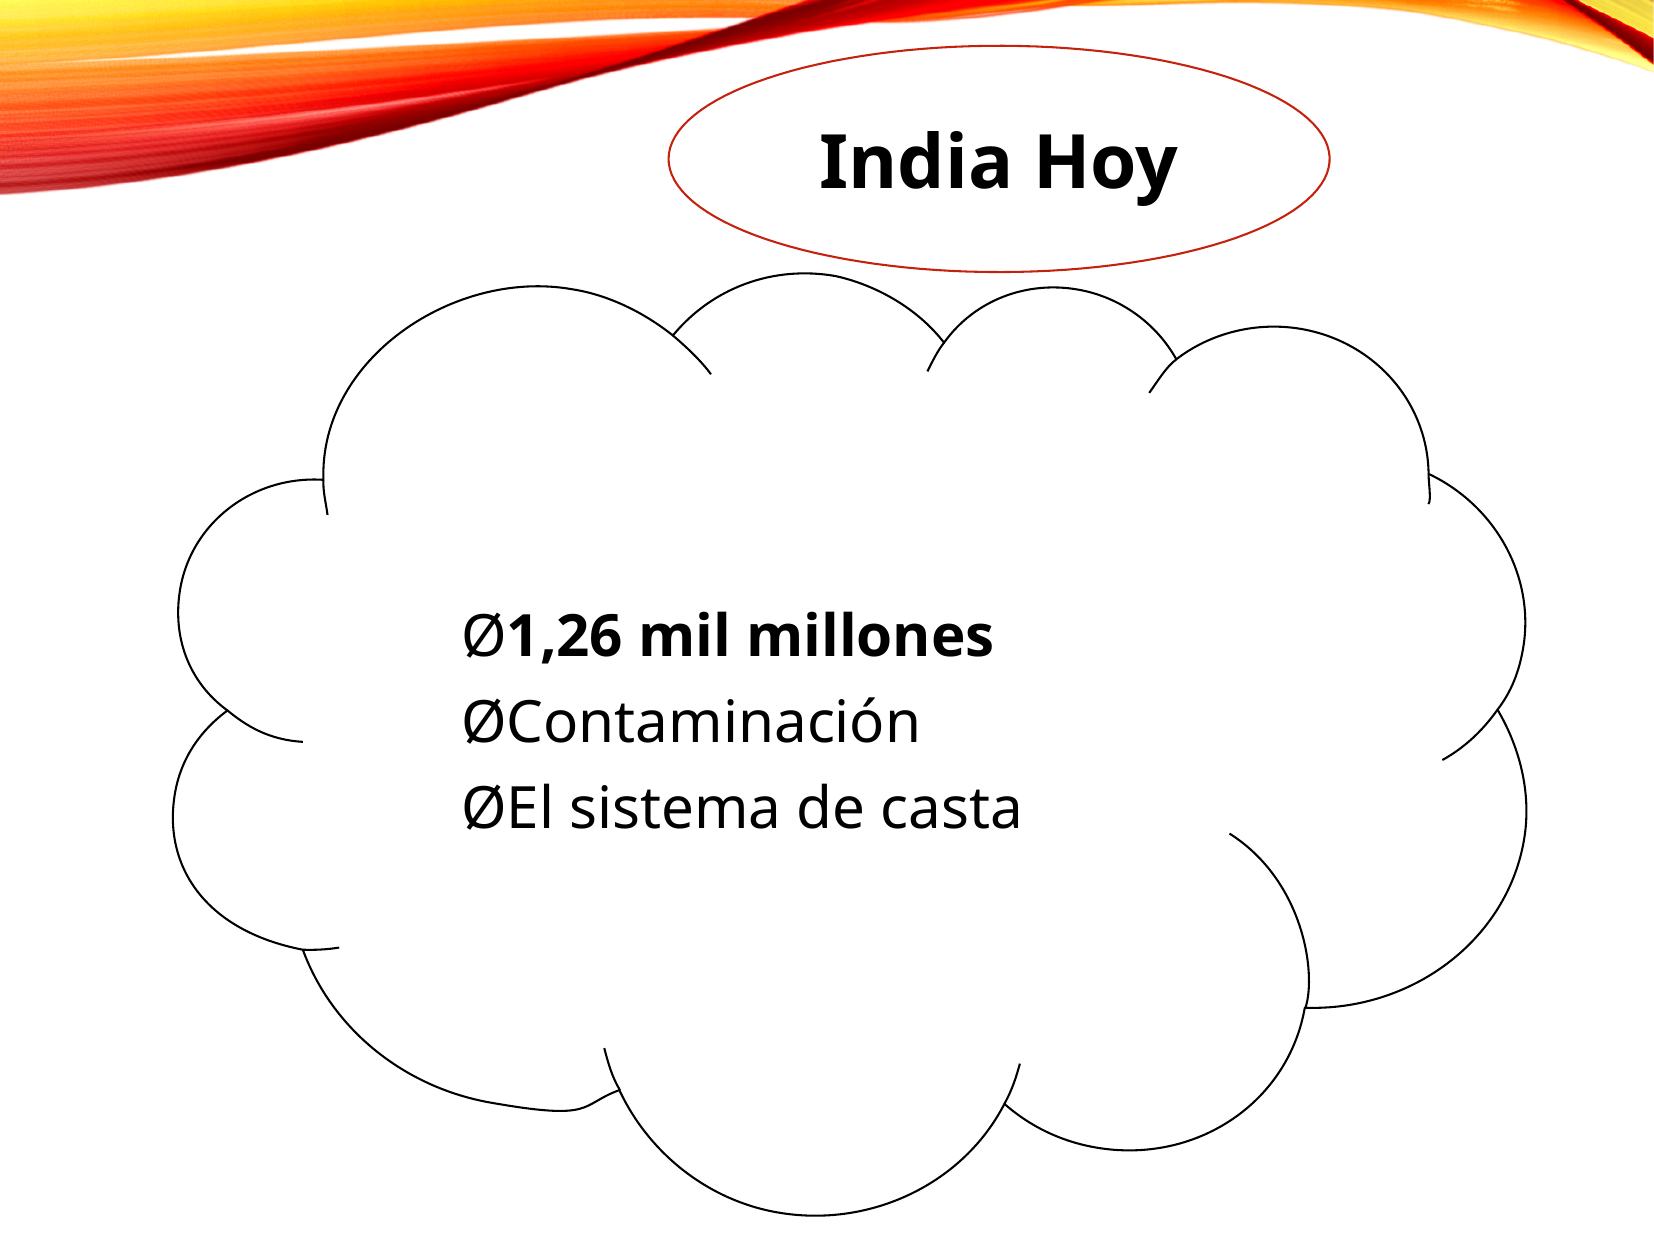

India Hoy
# 1,26 mil millones
Contaminación
El sistema de casta